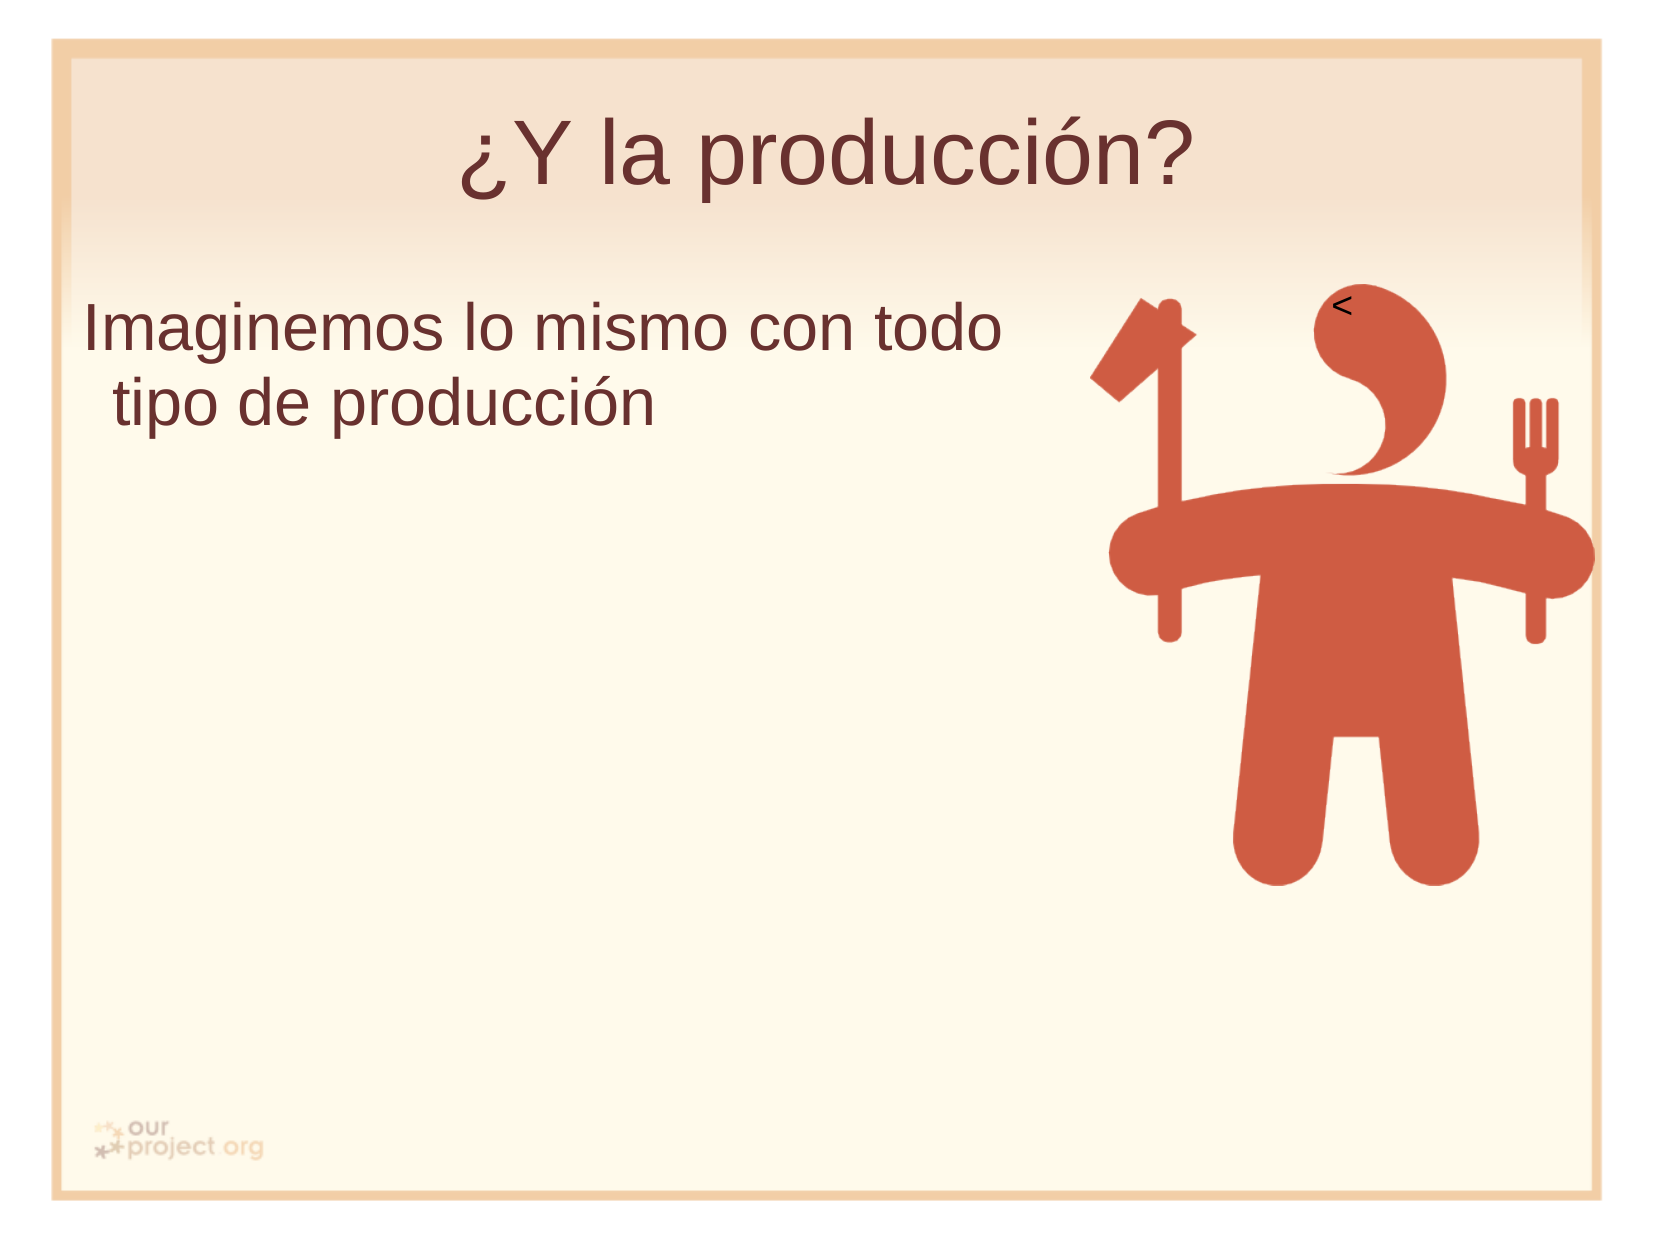

# ¿Y la producción?
<
Imaginemos lo mismo con todo tipo de producción